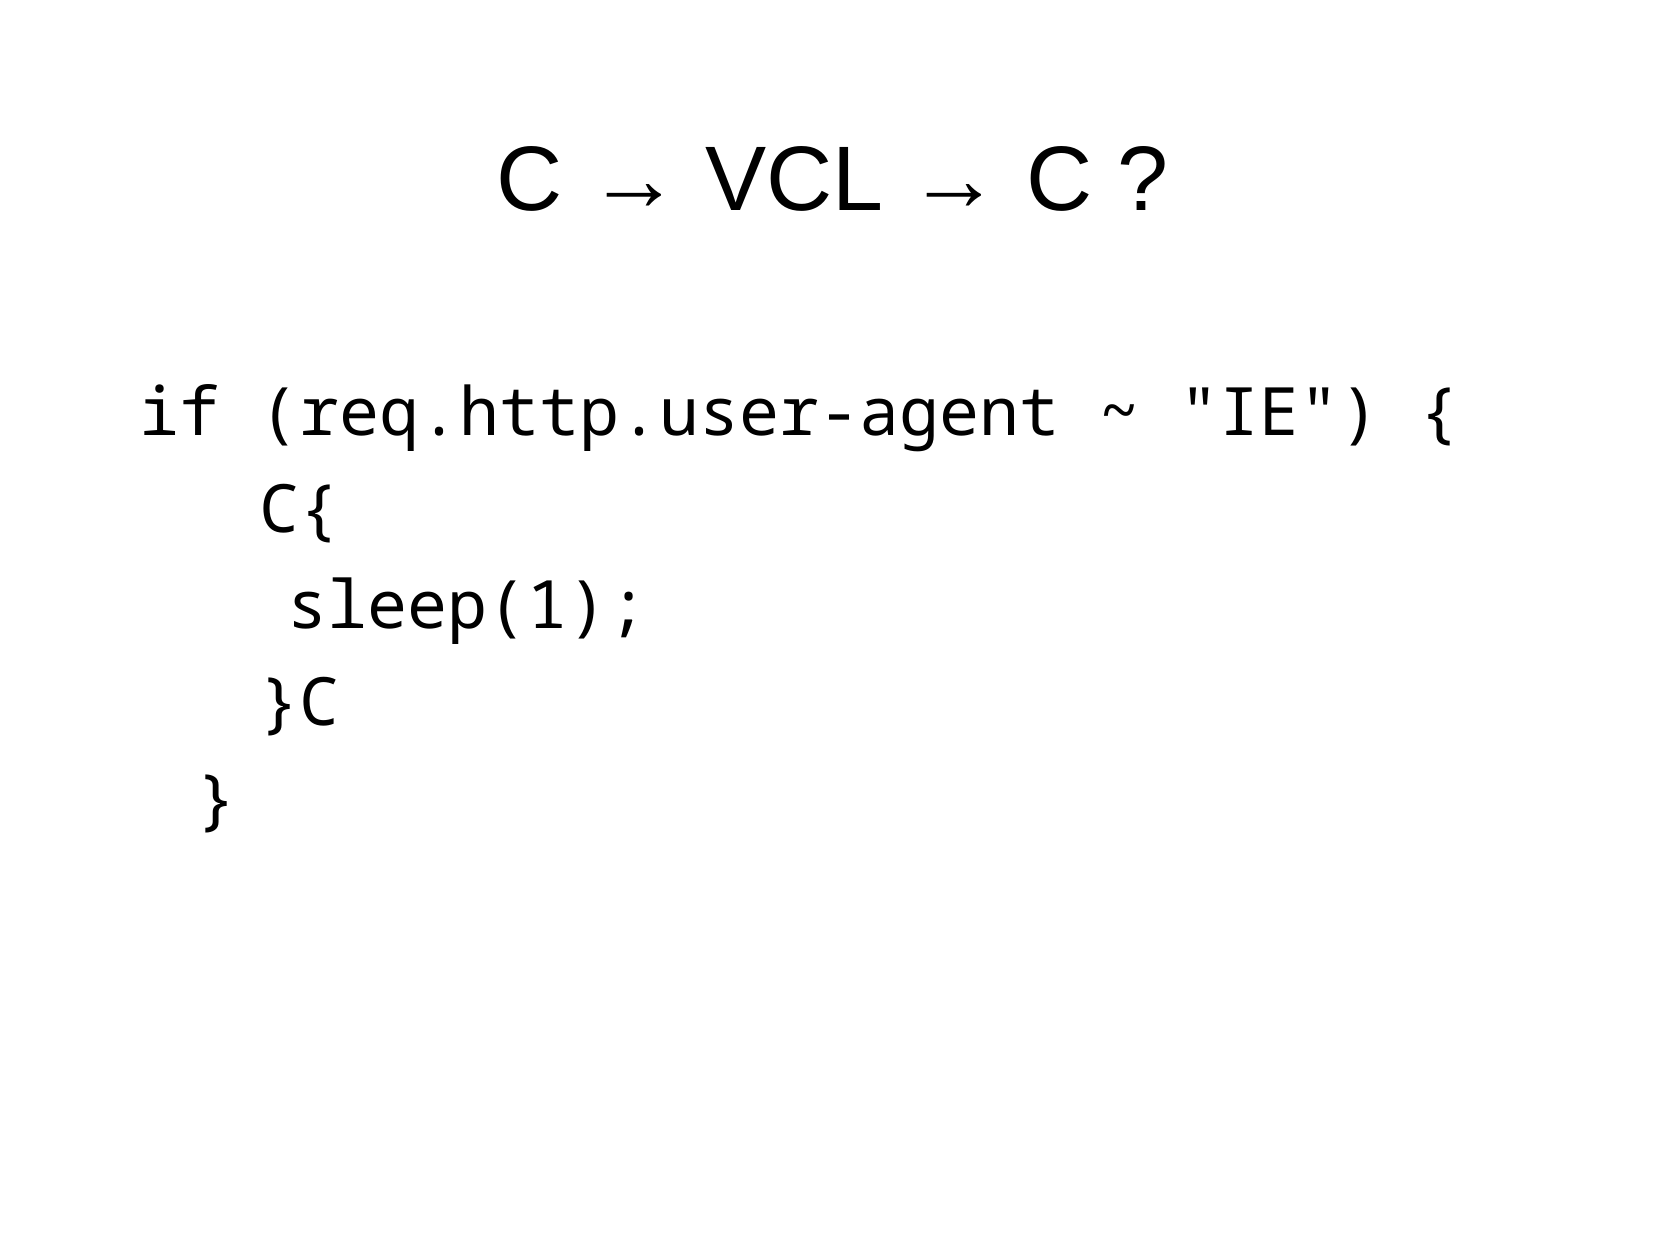

# C → VCL → C ?
if (req.http.user-agent ~ "IE") {
 C{
			sleep(1);
 }C
	}